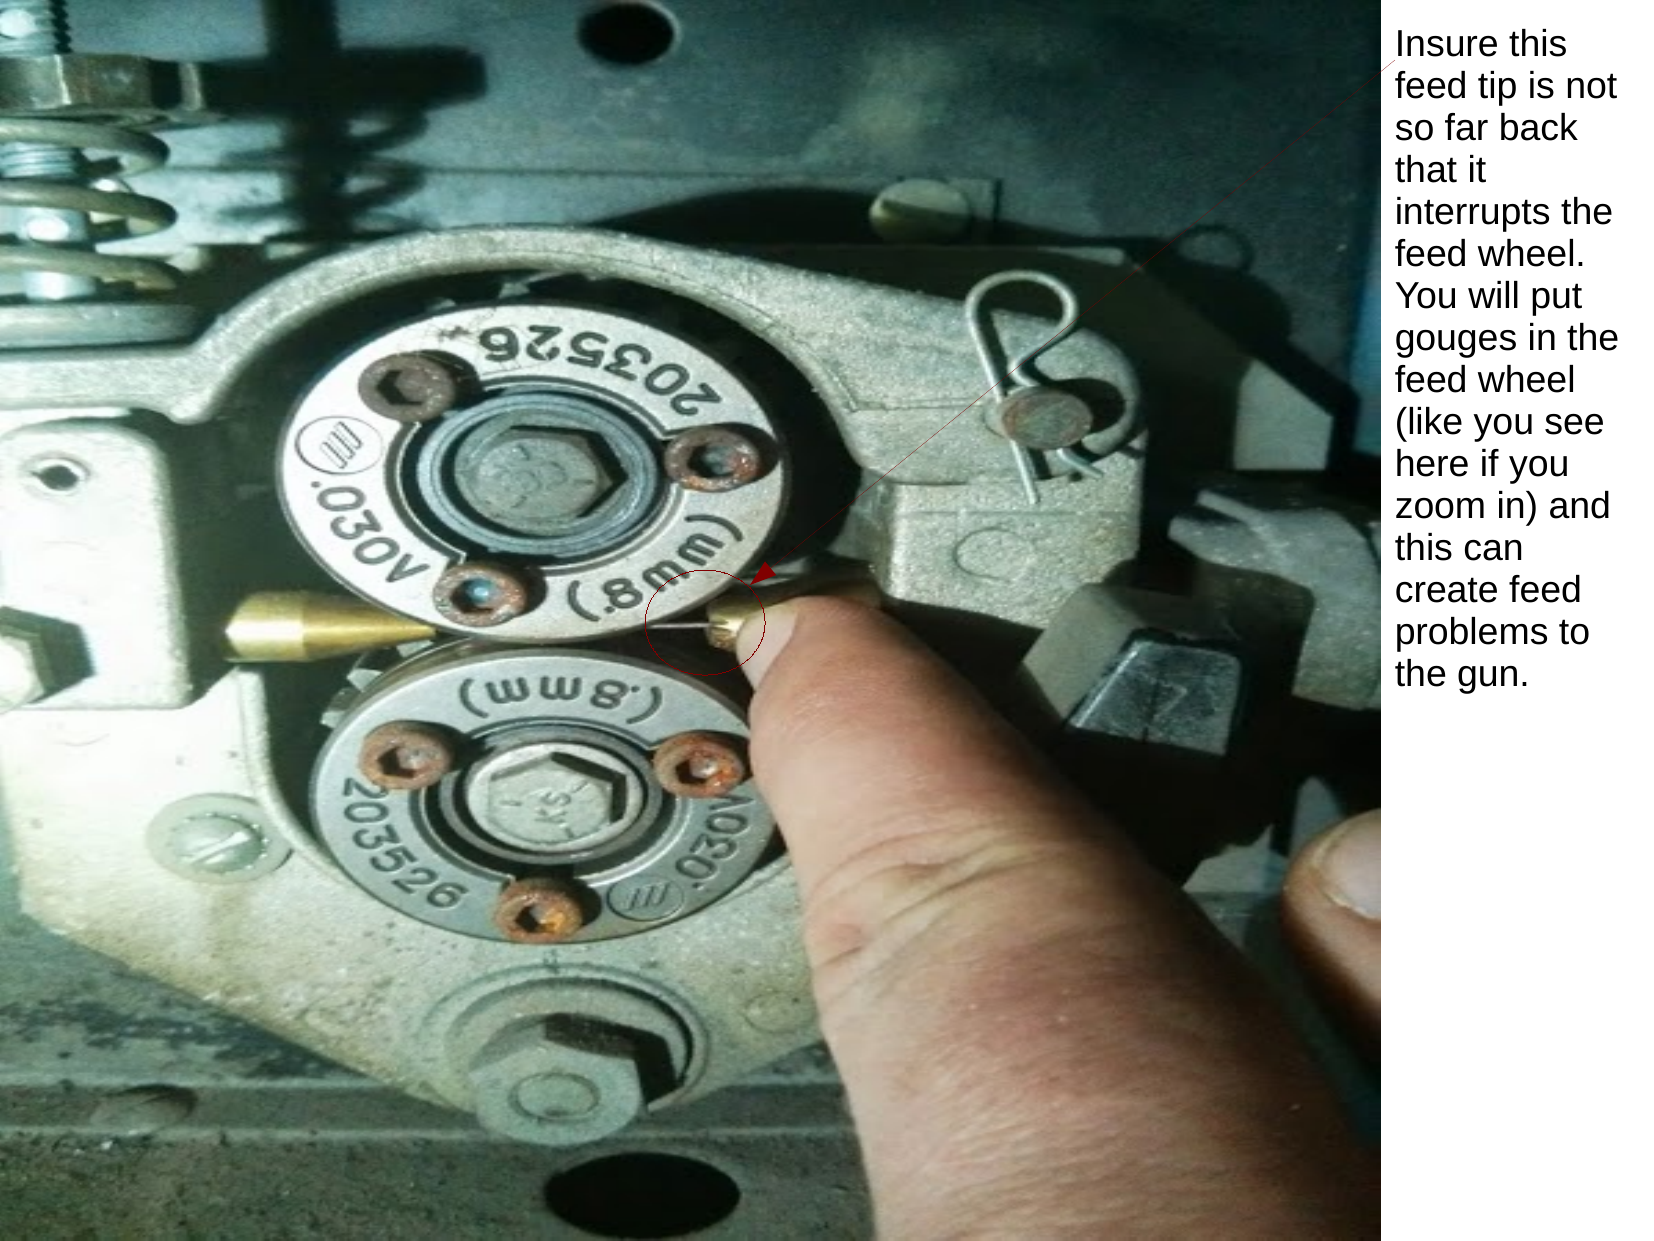

Insure this feed tip is not so far back that it interrupts the feed wheel. You will put gouges in the feed wheel (like you see here if you zoom in) and this can create feed problems to the gun.